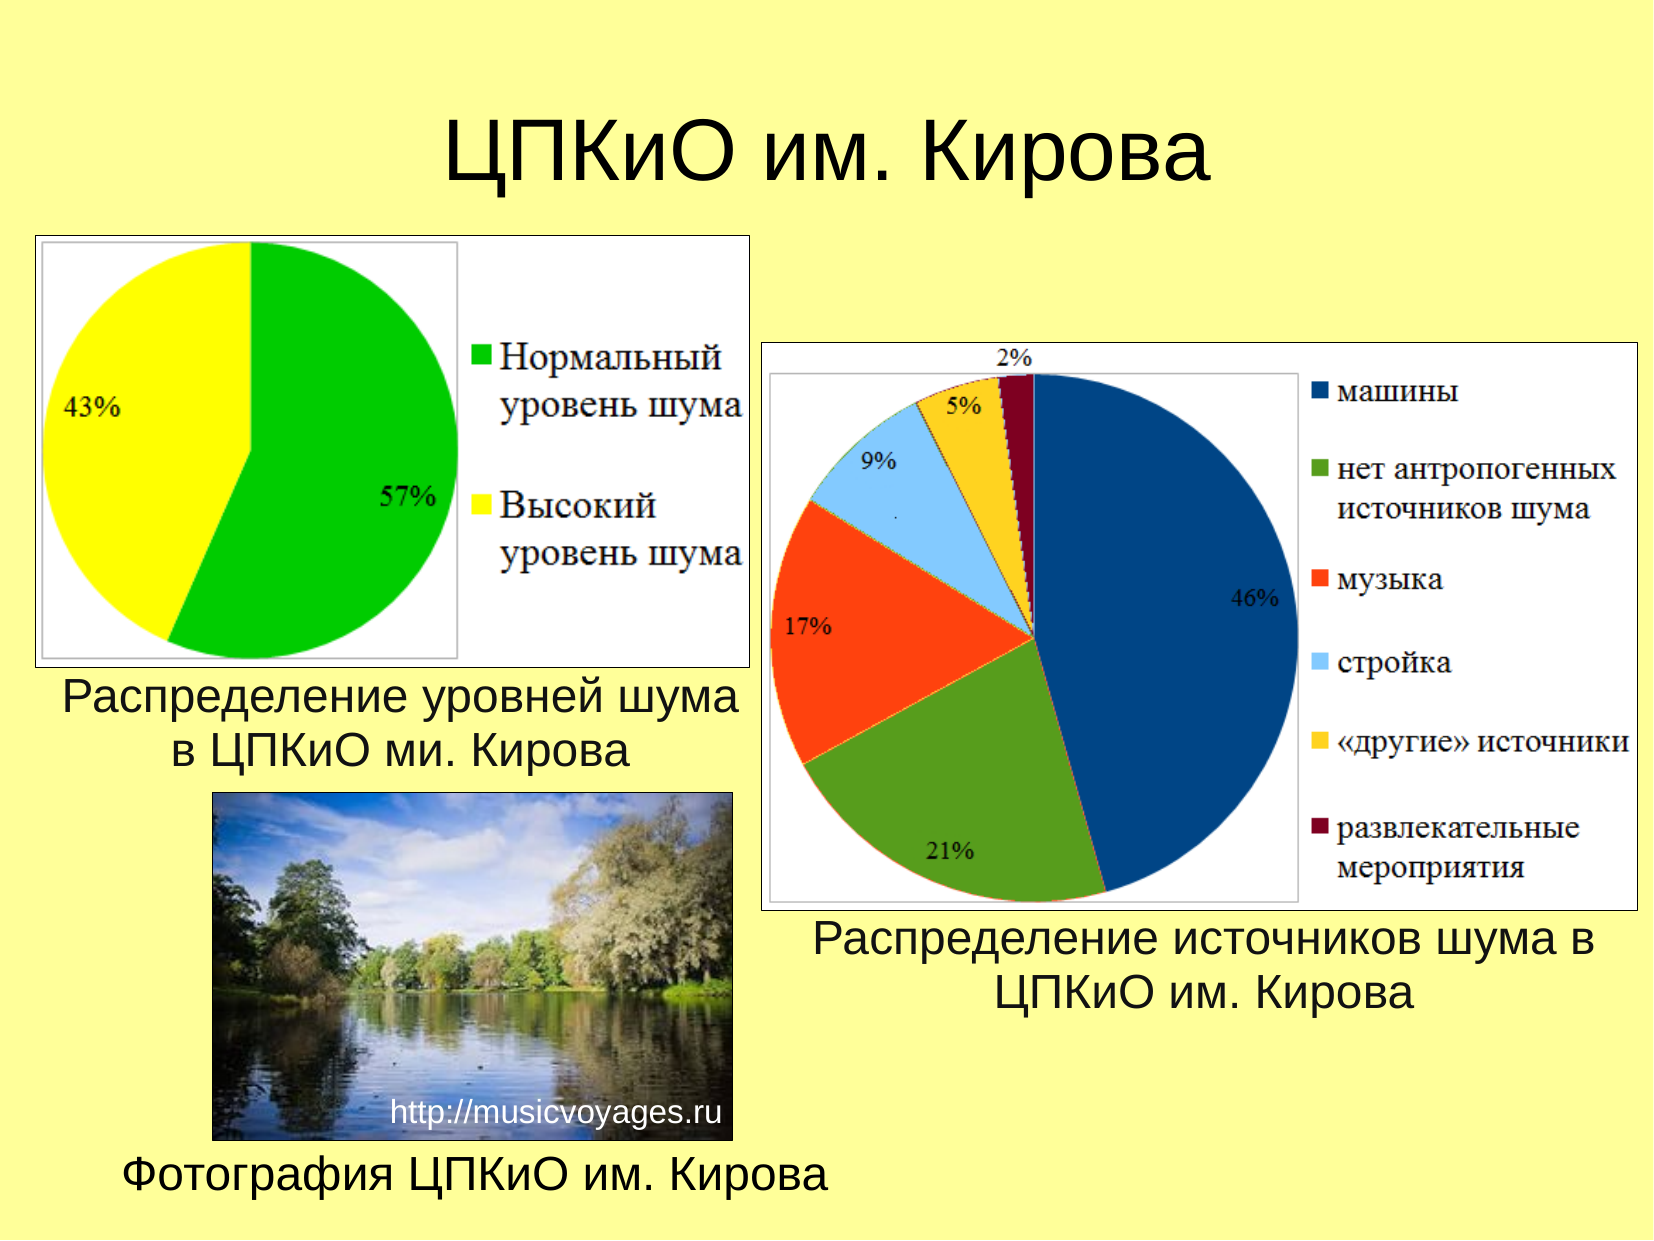

# ЦПКиО им. Кирова
Распределение уровней шума
в ЦПКиО ми. Кирова
Распределение источников шума в ЦПКиО им. Кирова
http://musicvoyages.ru
Фотография ЦПКиО им. Кирова